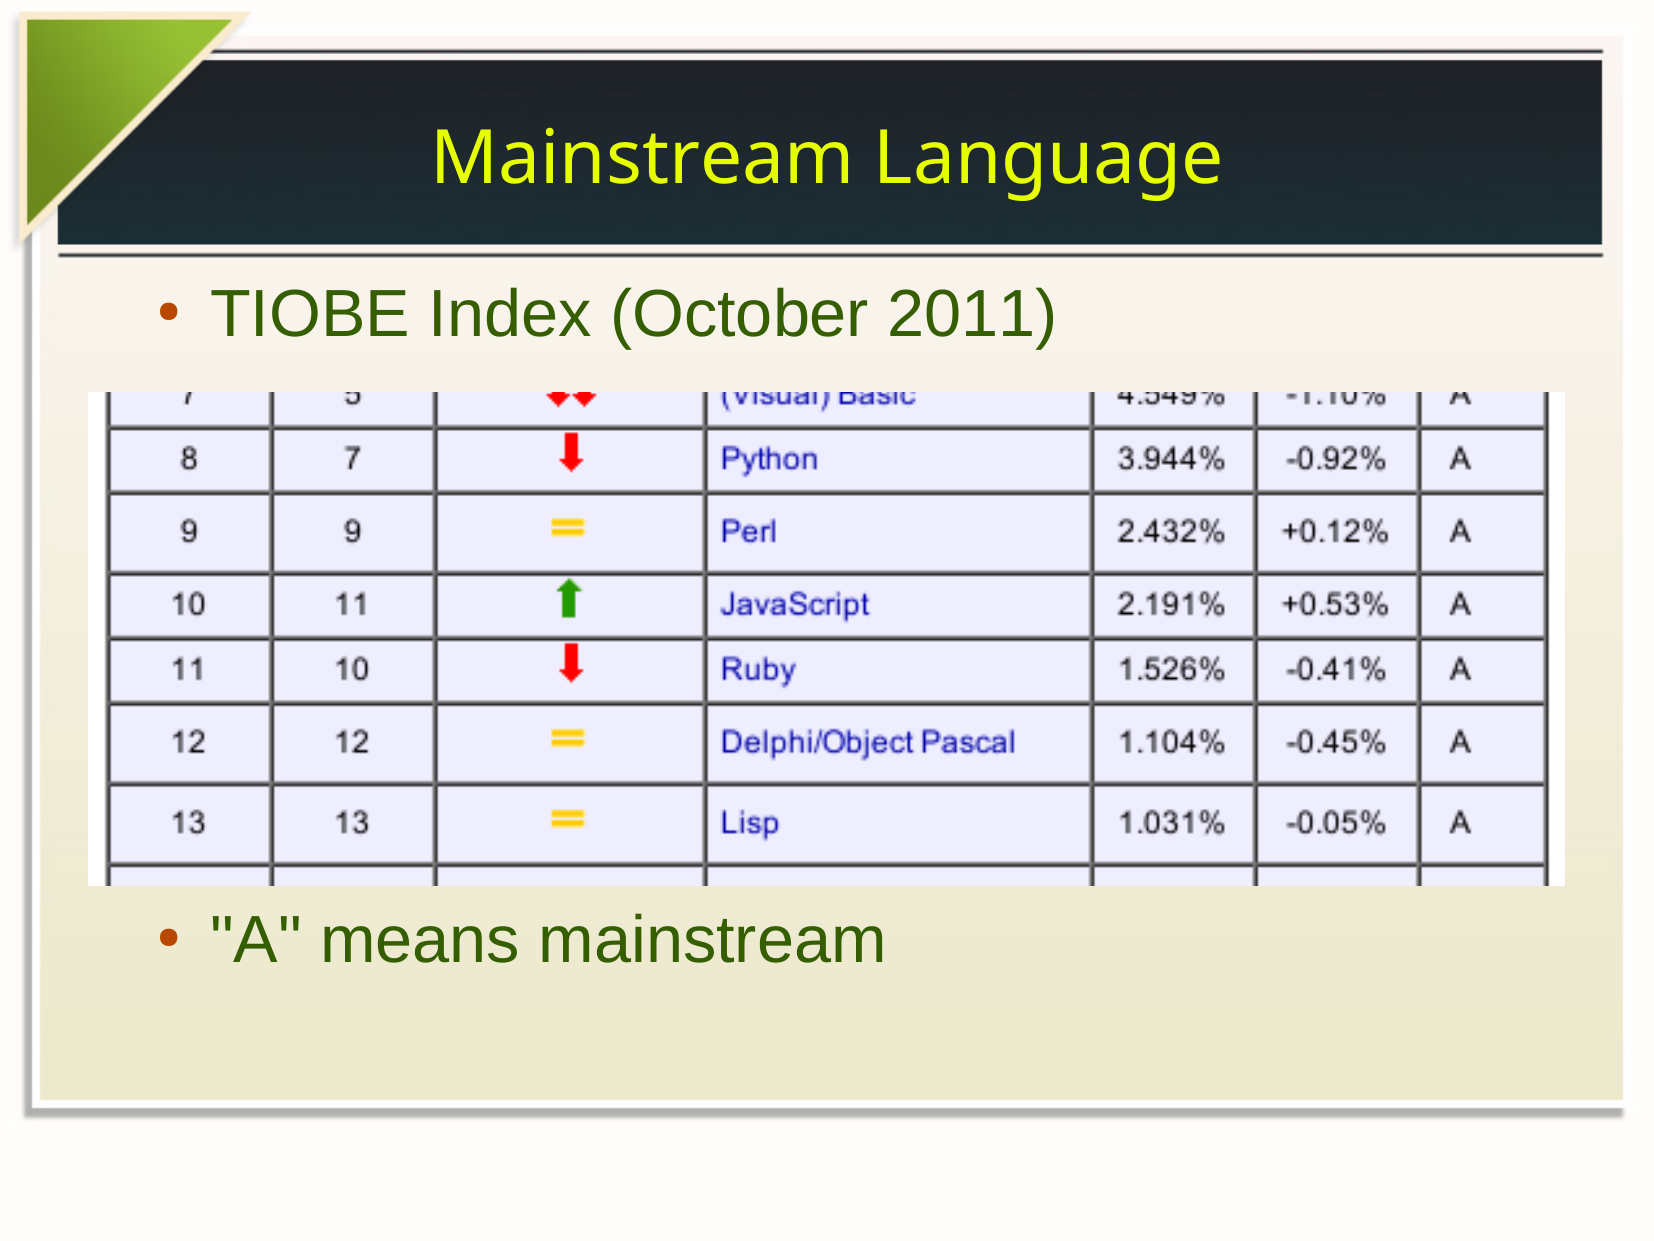

# Mainstream Language
TIOBE Index (October 2011)
"A" means mainstream